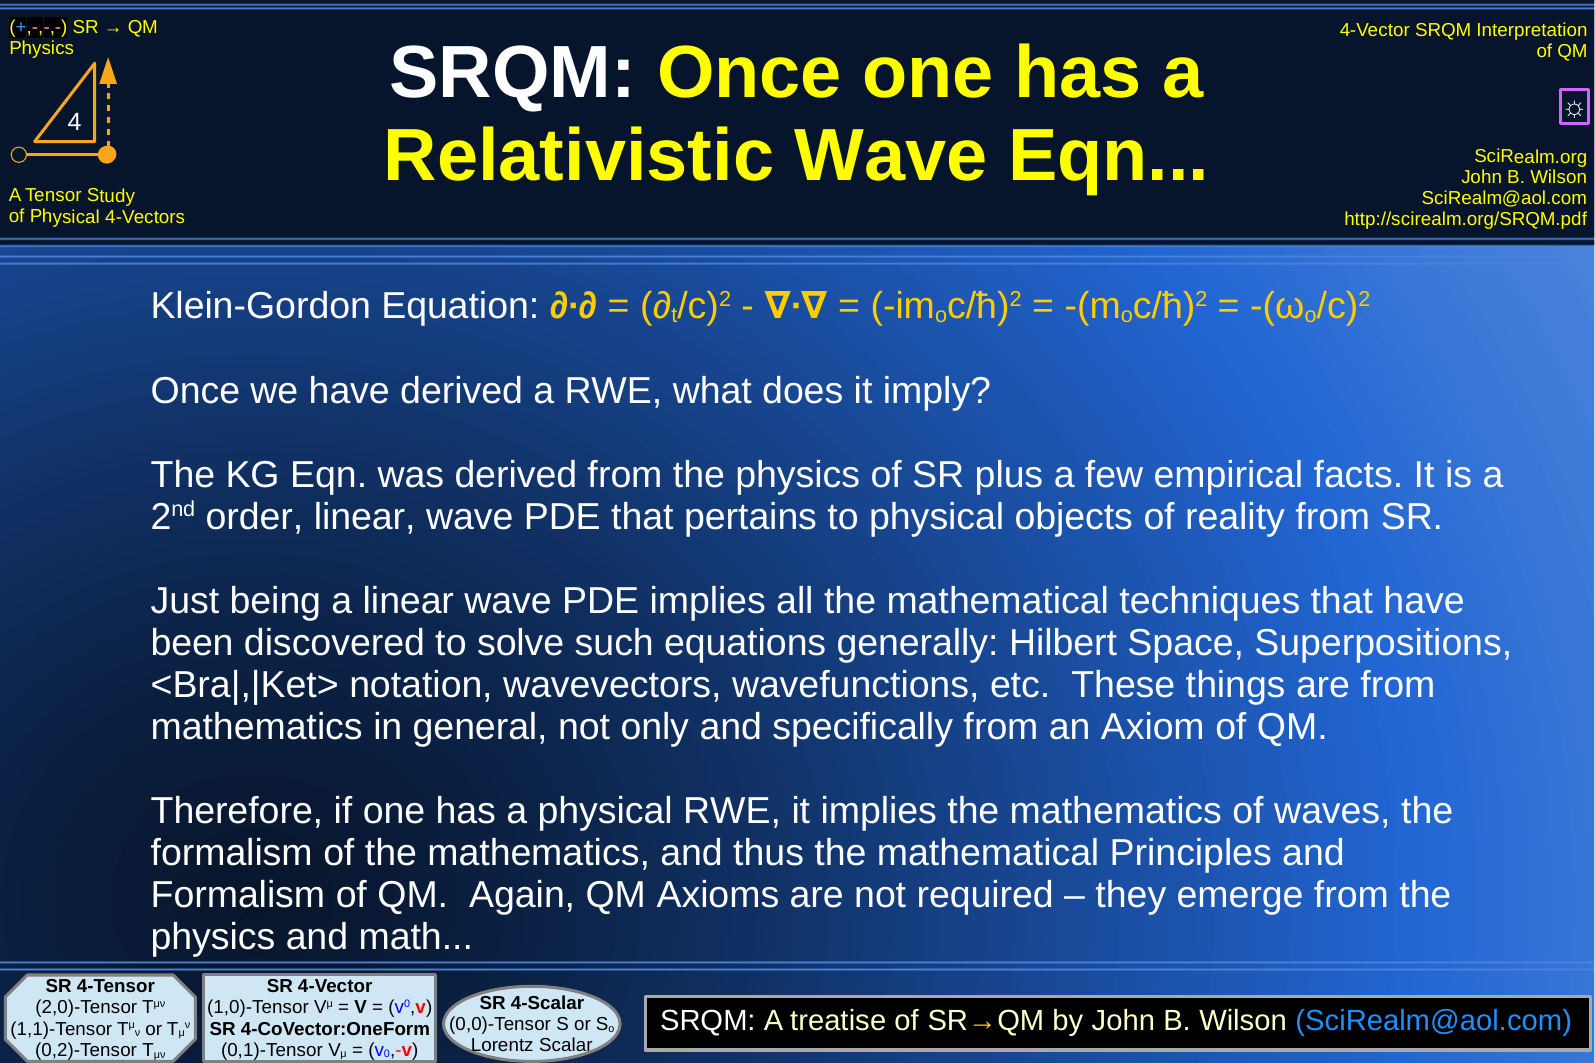

(+,-,-,-) SR → QM
Physics
A Tensor Study
of Physical 4-Vectors
4-Vector SRQM Interpretation
of QM
SciRealm.org
John B. Wilson
SciRealm@aol.com
http://scirealm.org/SRQM.pdf
# SRQM: Once one has a Relativistic Wave Eqn...
4
☼
Klein-Gordon Equation: ∂∙∂ = (∂t/c)2 - ∇∙∇ = (-imoc/ħ)2 = -(moc/ħ)2 = -(ωo/c)2
Once we have derived a RWE, what does it imply?
The KG Eqn. was derived from the physics of SR plus a few empirical facts. It is a 2nd order, linear, wave PDE that pertains to physical objects of reality from SR.
Just being a linear wave PDE implies all the mathematical techniques that have been discovered to solve such equations generally: Hilbert Space, Superpositions, <Bra|,|Ket> notation, wavevectors, wavefunctions, etc. These things are from mathematics in general, not only and specifically from an Axiom of QM.
Therefore, if one has a physical RWE, it implies the mathematics of waves, the formalism of the mathematics, and thus the mathematical Principles and Formalism of QM. Again, QM Axioms are not required – they emerge from the physics and math...
SR 4-Tensor
(2,0)-Tensor Tμν
(1,1)-Tensor Tμν or Tμν
(0,2)-Tensor Tμν
SR 4-Vector
(1,0)-Tensor Vμ = V = (v0,v)
SR 4-CoVector:OneForm
(0,1)-Tensor Vμ = (v0,-v)
SR 4-Scalar
(0,0)-Tensor S or So
Lorentz Scalar
SRQM: A treatise of SR→QM by John B. Wilson (SciRealm@aol.com)